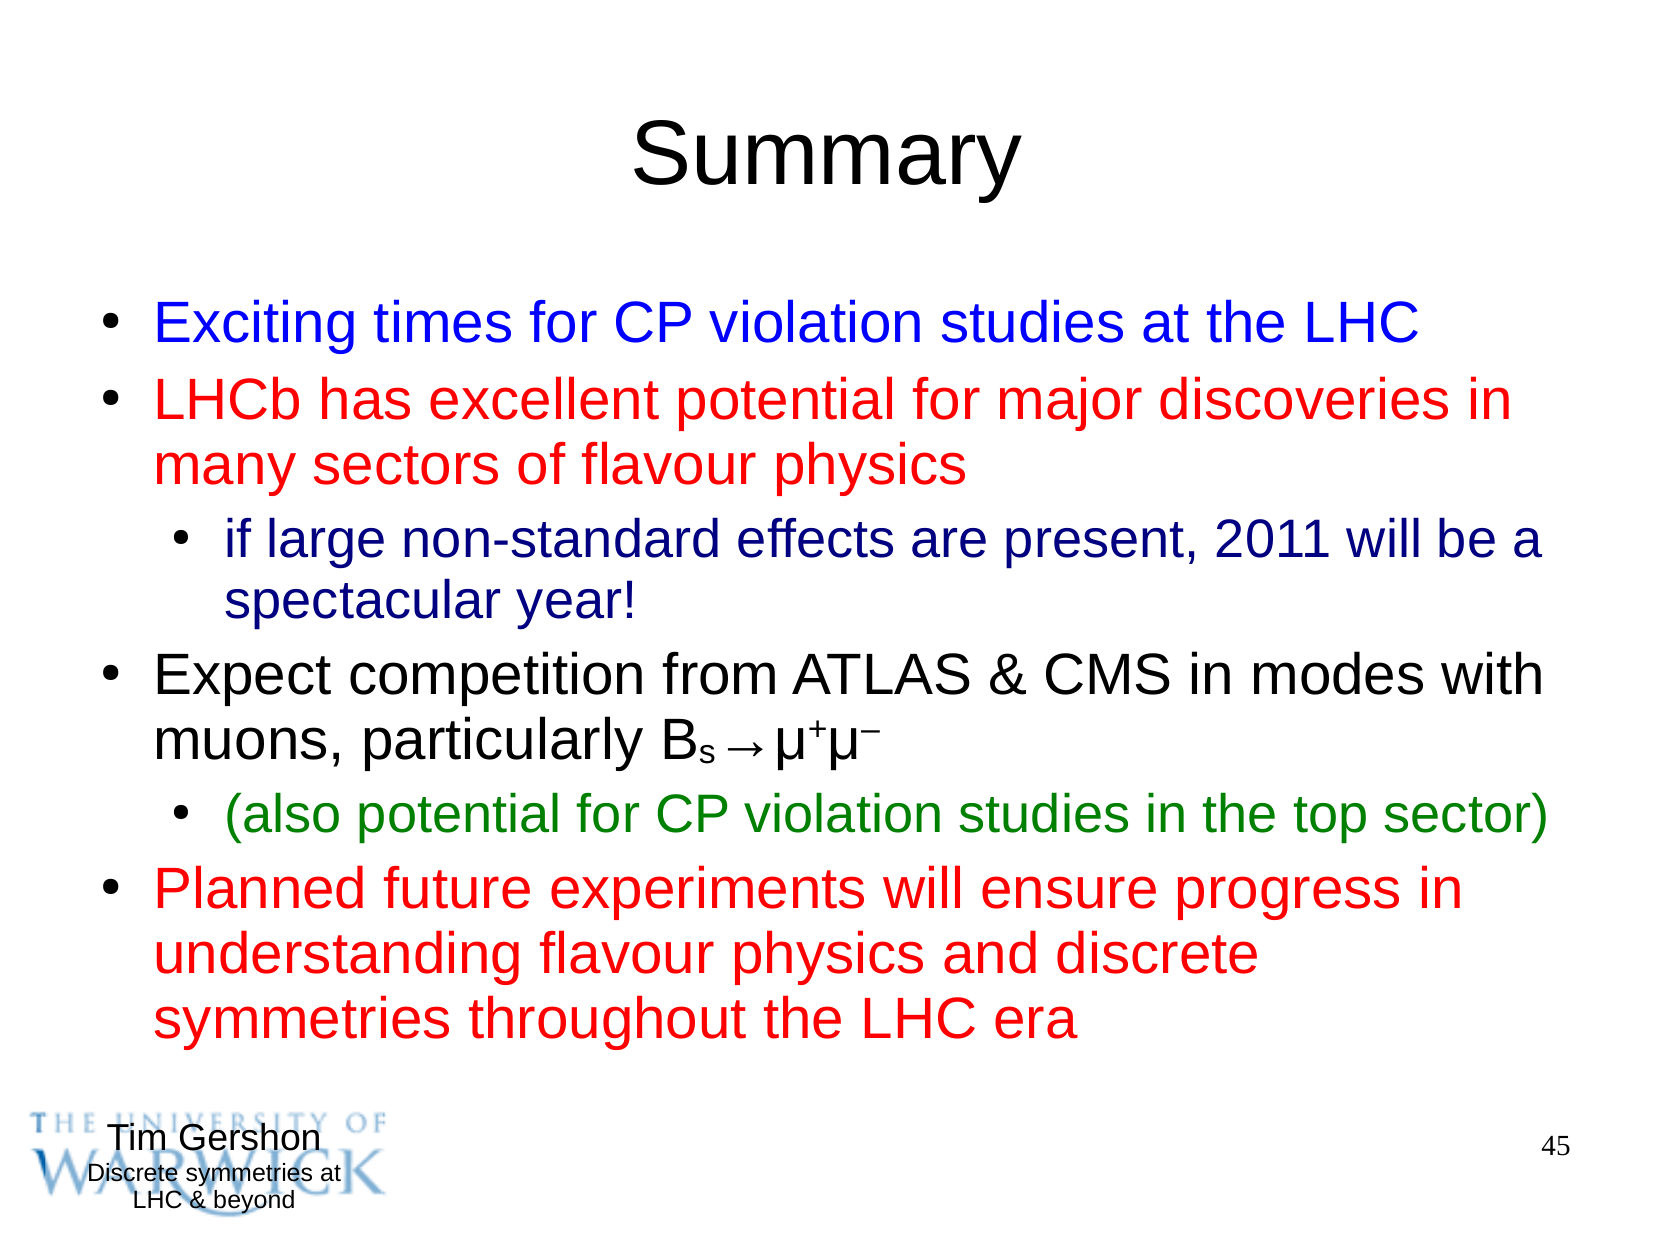

# Summary
Exciting times for CP violation studies at the LHC
LHCb has excellent potential for major discoveries in many sectors of flavour physics
if large non-standard effects are present, 2011 will be a spectacular year!
Expect competition from ATLAS & CMS in modes with muons, particularly Bs→μ+μ–
(also potential for CP violation studies in the top sector)
Planned future experiments will ensure progress in understanding flavour physics and discrete symmetries throughout the LHC era
Tim Gershon
Discrete symmetries at LHC & beyond
45